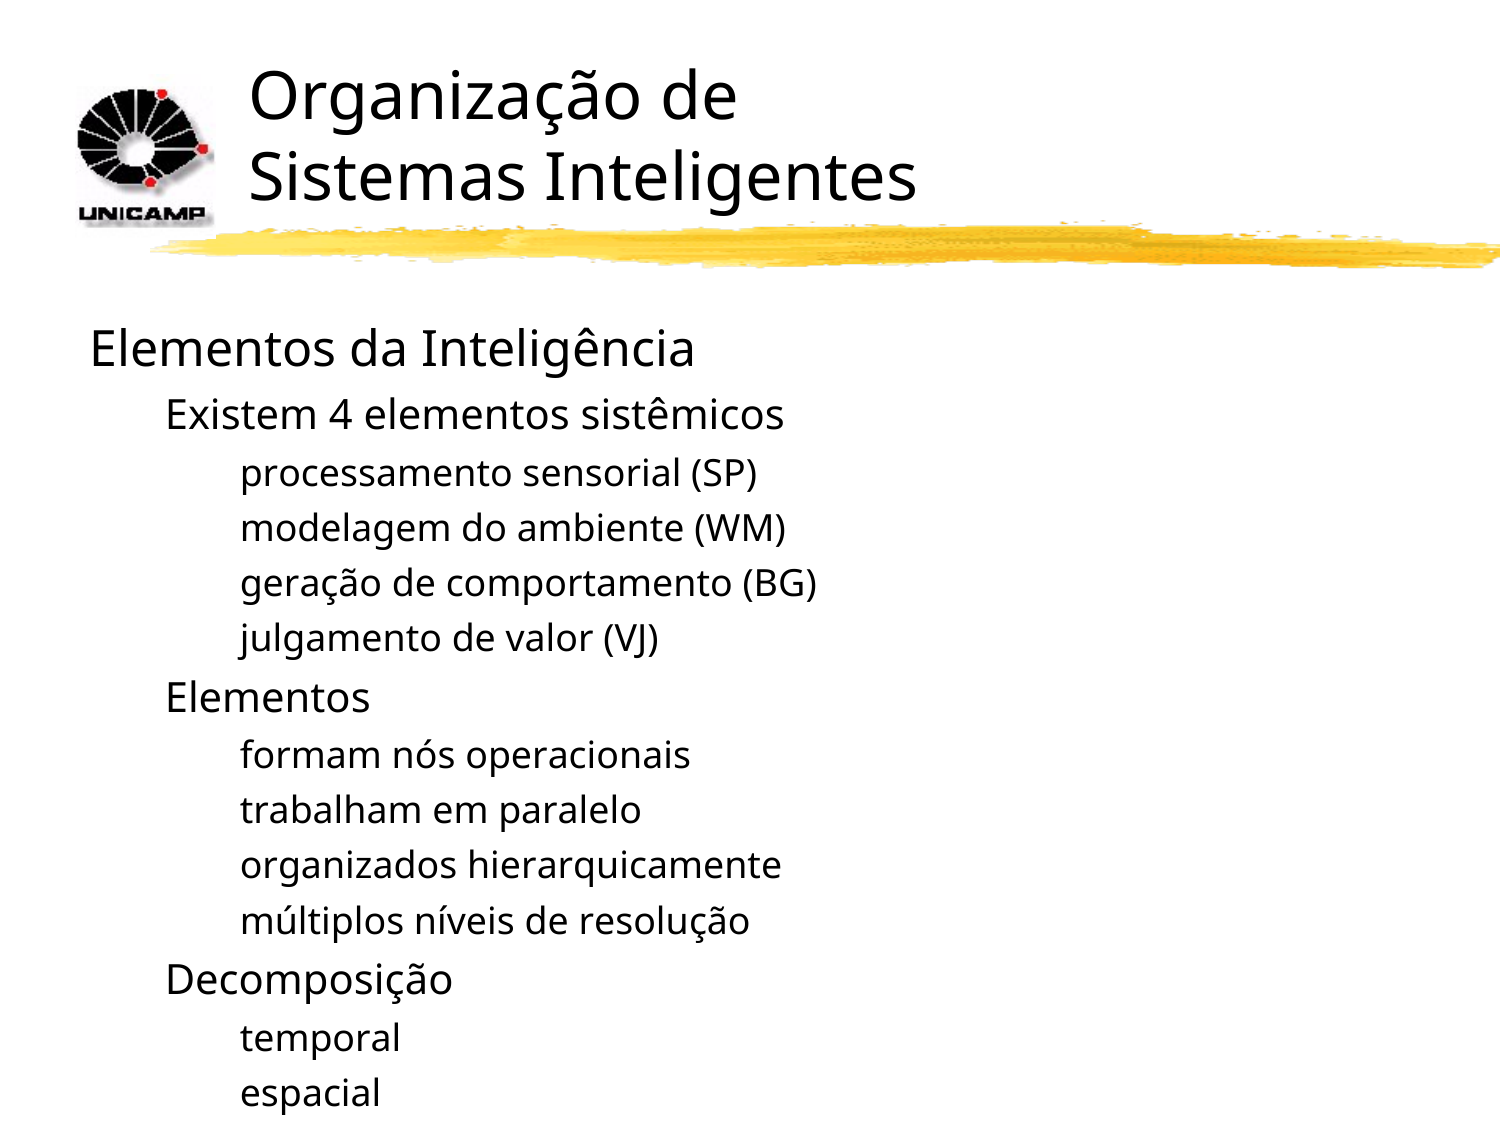

# Organização de Sistemas Inteligentes
Elementos da Inteligência
Existem 4 elementos sistêmicos
processamento sensorial (SP)
modelagem do ambiente (WM)
geração de comportamento (BG)
julgamento de valor (VJ)
Elementos
formam nós operacionais
trabalham em paralelo
organizados hierarquicamente
múltiplos níveis de resolução
Decomposição
temporal
espacial